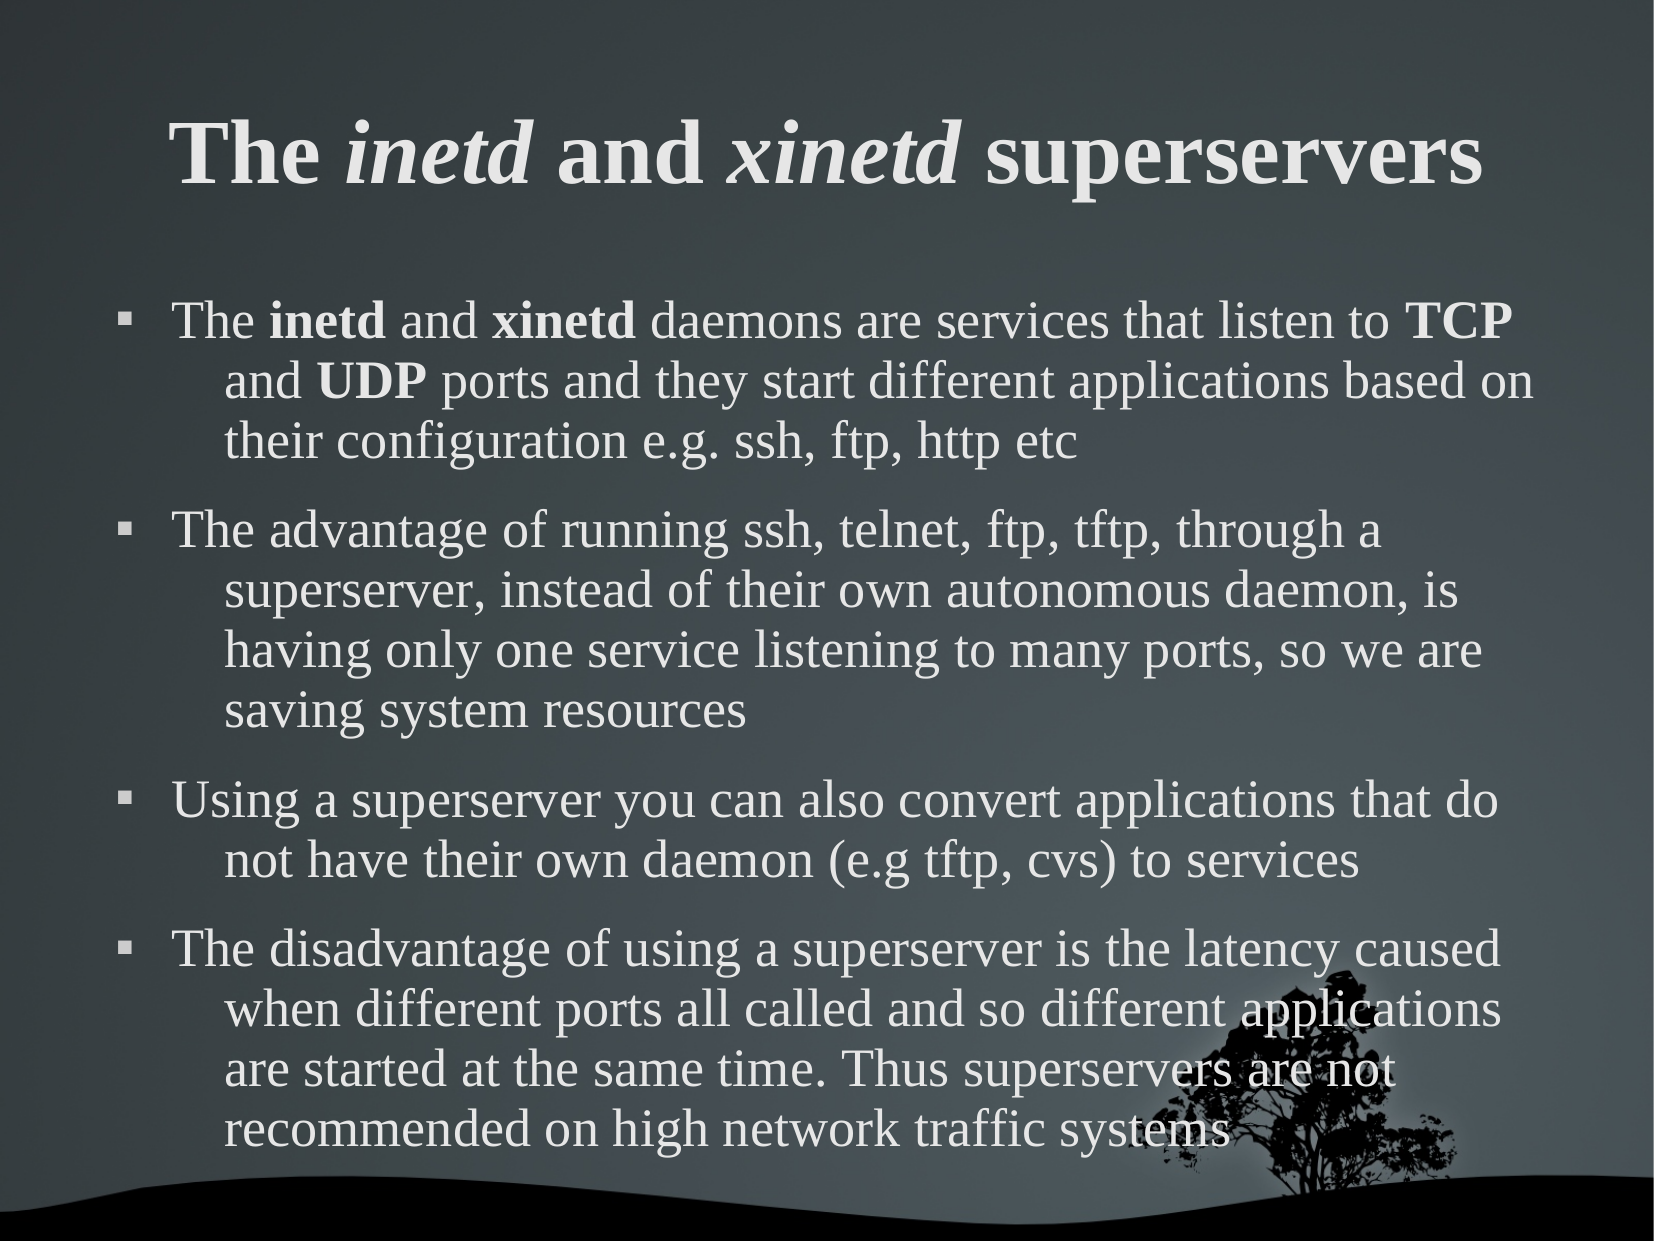

# The inetd and xinetd superservers
The inetd and xinetd daemons are services that listen to TCP and UDP ports and they start different applications based on their configuration e.g. ssh, ftp, http etc
The advantage of running ssh, telnet, ftp, tftp, through a superserver, instead of their own autonomous daemon, is having only one service listening to many ports, so we are saving system resources
Using a superserver you can also convert applications that do not have their own daemon (e.g tftp, cvs) to services
The disadvantage of using a superserver is the latency caused when different ports all called and so different applications are started at the same time. Thus superservers are not recommended on high network traffic systems